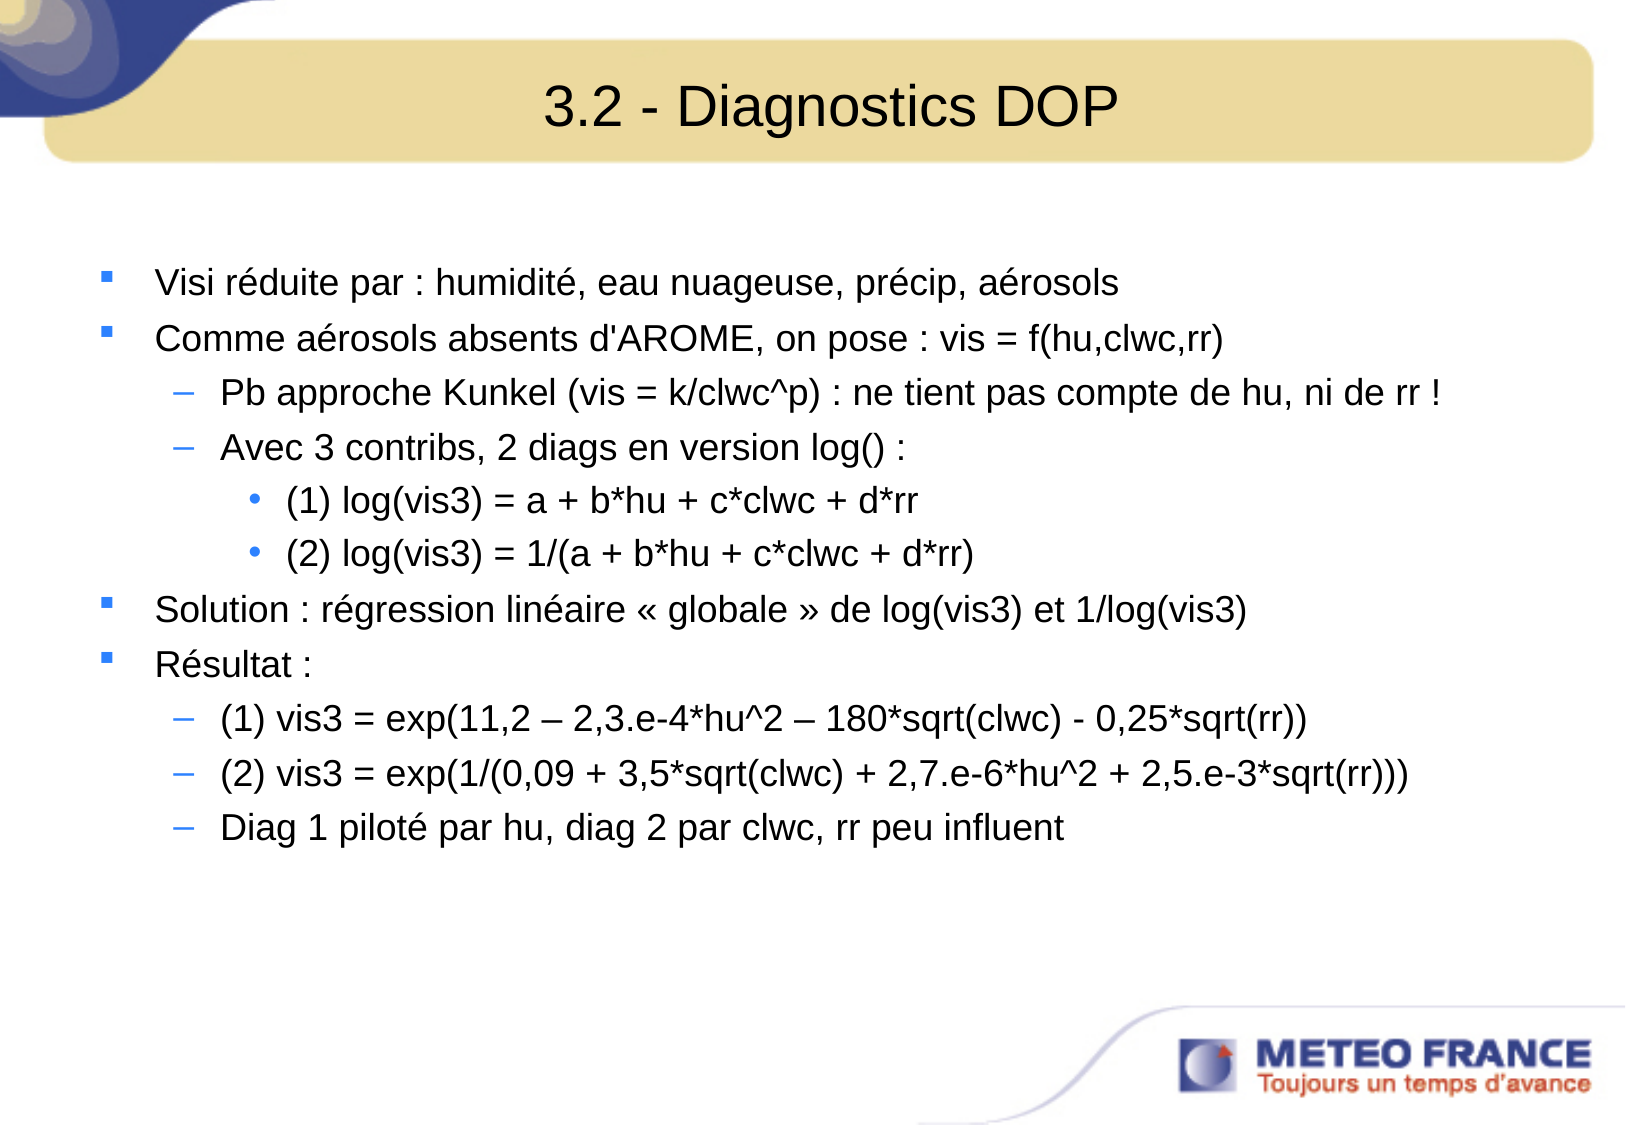

# 3.2 - Diagnostics DOP
Visi réduite par : humidité, eau nuageuse, précip, aérosols
Comme aérosols absents d'AROME, on pose : vis = f(hu,clwc,rr)
Pb approche Kunkel (vis = k/clwc^p) : ne tient pas compte de hu, ni de rr !
Avec 3 contribs, 2 diags en version log() :
(1) log(vis3) = a + b*hu + c*clwc + d*rr
(2) log(vis3) = 1/(a + b*hu + c*clwc + d*rr)
Solution : régression linéaire « globale » de log(vis3) et 1/log(vis3)
Résultat :
(1) vis3 = exp(11,2 – 2,3.e-4*hu^2 – 180*sqrt(clwc) - 0,25*sqrt(rr))
(2) vis3 = exp(1/(0,09 + 3,5*sqrt(clwc) + 2,7.e-6*hu^2 + 2,5.e-3*sqrt(rr)))
Diag 1 piloté par hu, diag 2 par clwc, rr peu influent
Techniques et Organisation de la prévision - septembre 2011